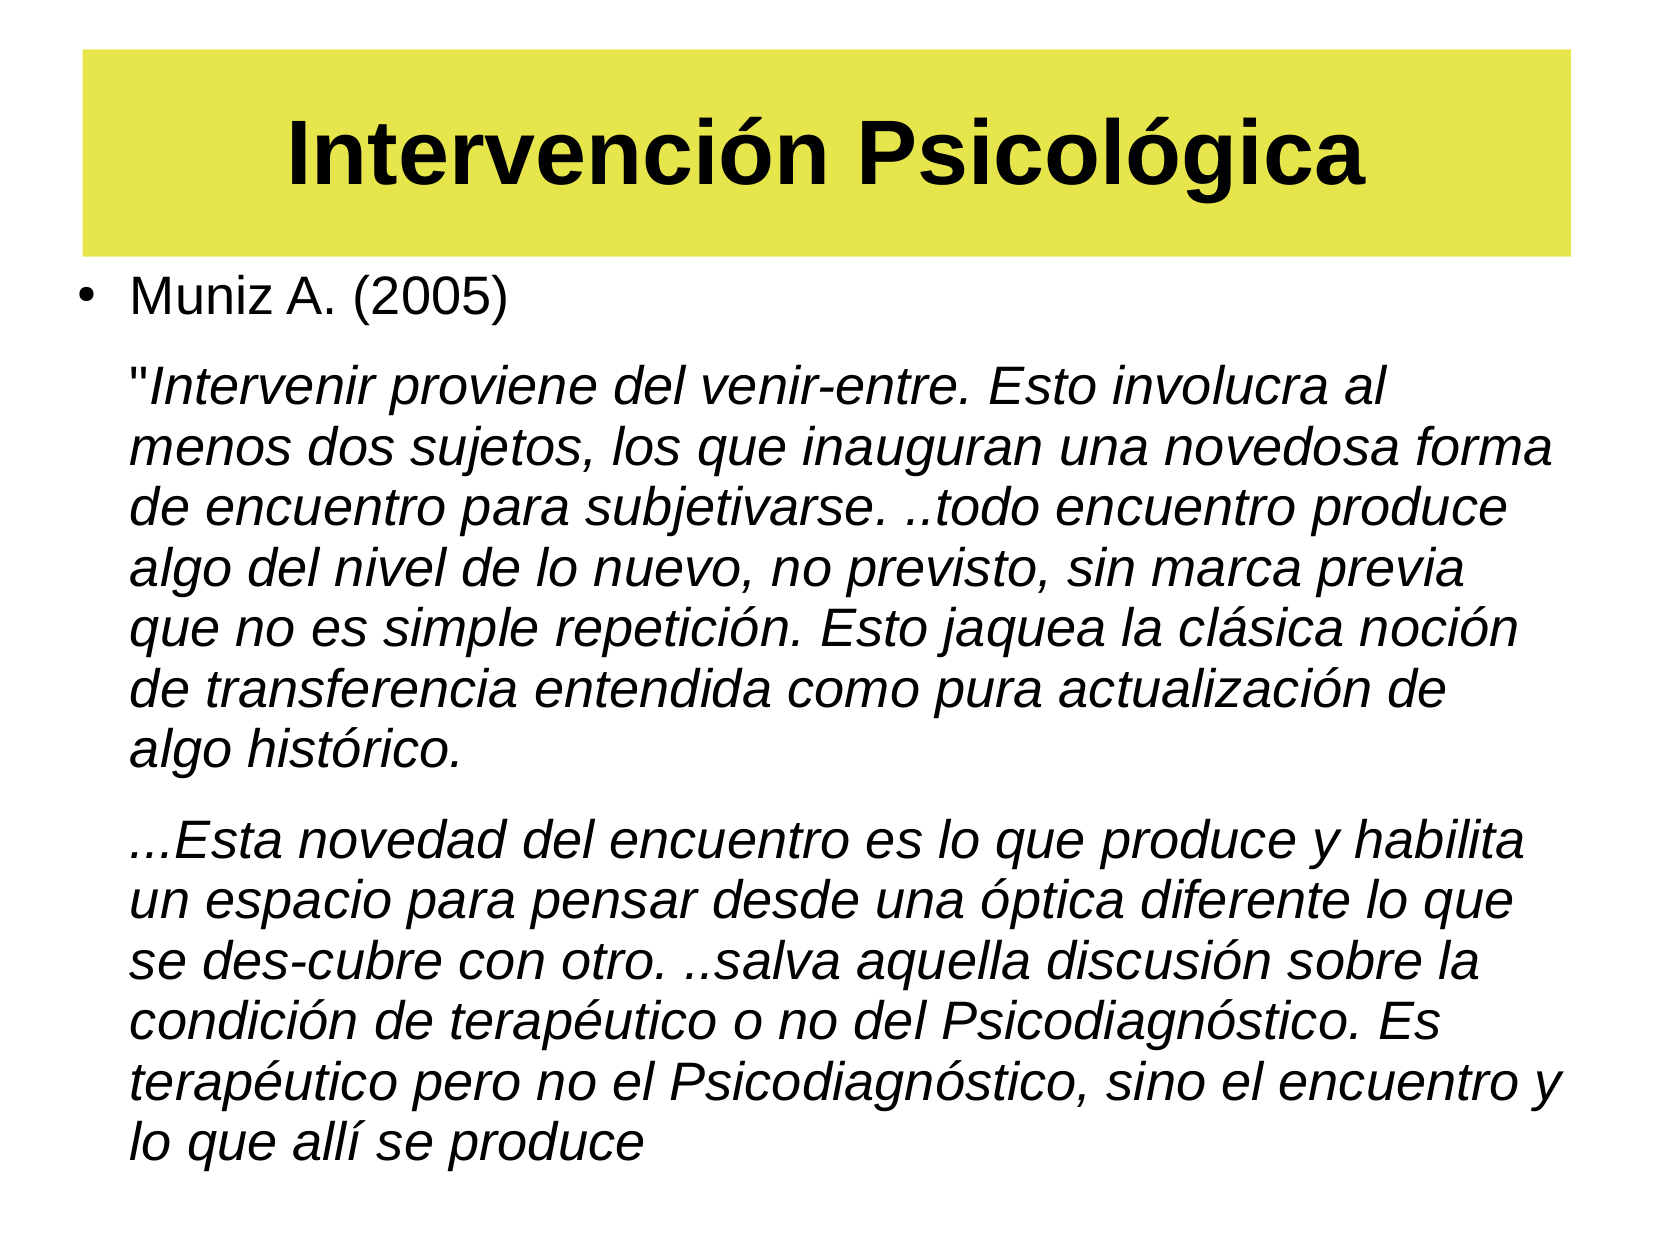

# Intervención Psicológica
Muniz A. (2005)
"Intervenir proviene del venir-entre. Esto involucra al menos dos sujetos, los que inauguran una novedosa forma de encuentro para subjetivarse. ..todo encuentro produce algo del nivel de lo nuevo, no previsto, sin marca previa que no es simple repetición. Esto jaquea la clásica noción de transferencia entendida como pura actualización de algo histórico.
...Esta novedad del encuentro es lo que produce y habilita un espacio para pensar desde una óptica diferente lo que se des-cubre con otro. ..salva aquella discusión sobre la condición de terapéutico o no del Psicodiagnóstico. Es terapéutico pero no el Psicodiagnóstico, sino el encuentro y lo que allí se produce